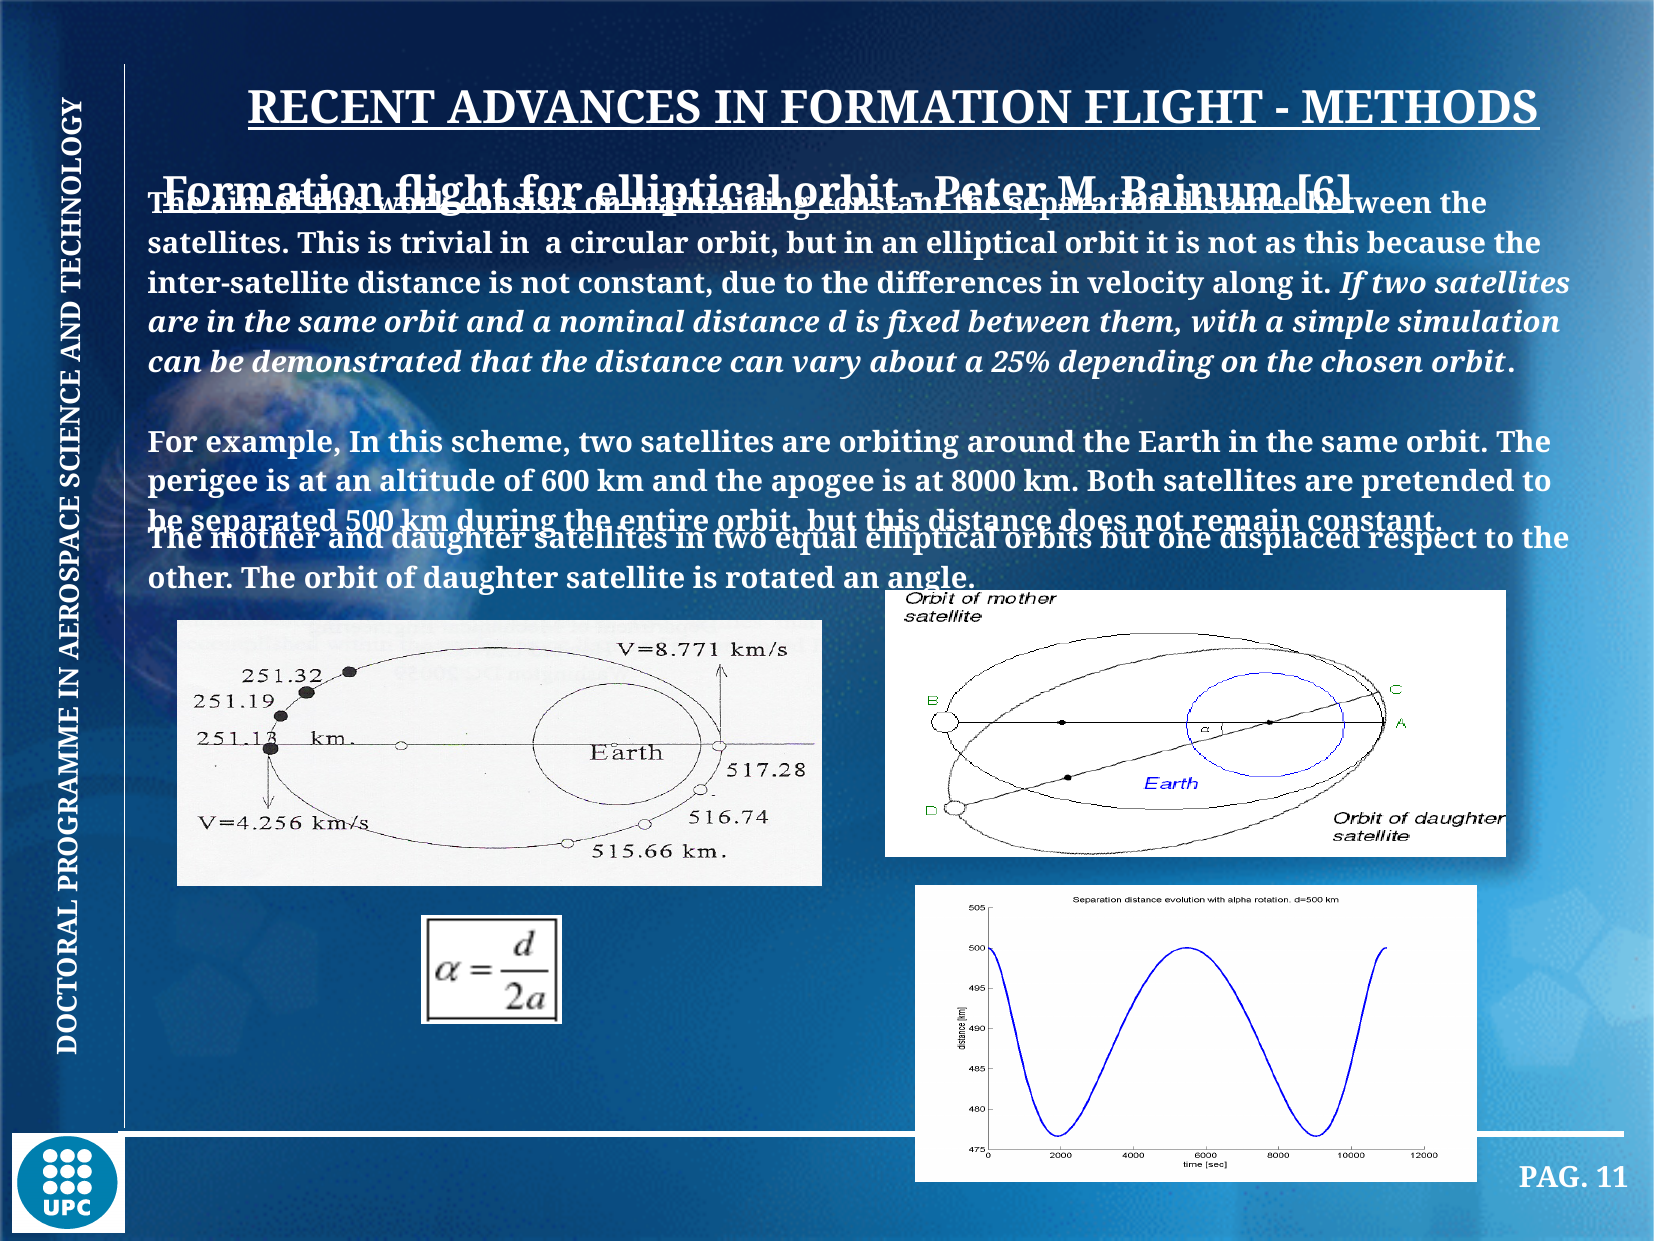

RECENT ADVANCES IN FORMATION FLIGHT - METHODS
Formation flight for elliptical orbit - Peter M. Bainum [6]
The aim of this work consists on maintaining constant the separation distance between the satellites. This is trivial in a circular orbit, but in an elliptical orbit it is not as this because the inter-satellite distance is not constant, due to the differences in velocity along it. If two satellites are in the same orbit and a nominal distance d is fixed between them, with a simple simulation can be demonstrated that the distance can vary about a 25% depending on the chosen orbit.
For example, In this scheme, two satellites are orbiting around the Earth in the same orbit. The perigee is at an altitude of 600 km and the apogee is at 8000 km. Both satellites are pretended to be separated 500 km during the entire orbit, but this distance does not remain constant.
The mother and daughter satellites in two equal elliptical orbits but one displaced respect to the other. The orbit of daughter satellite is rotated an angle.
# DOCTORAL PROGRAMME IN AEROSPACE SCIENCE AND TECHNOLOGY
PAG. 11